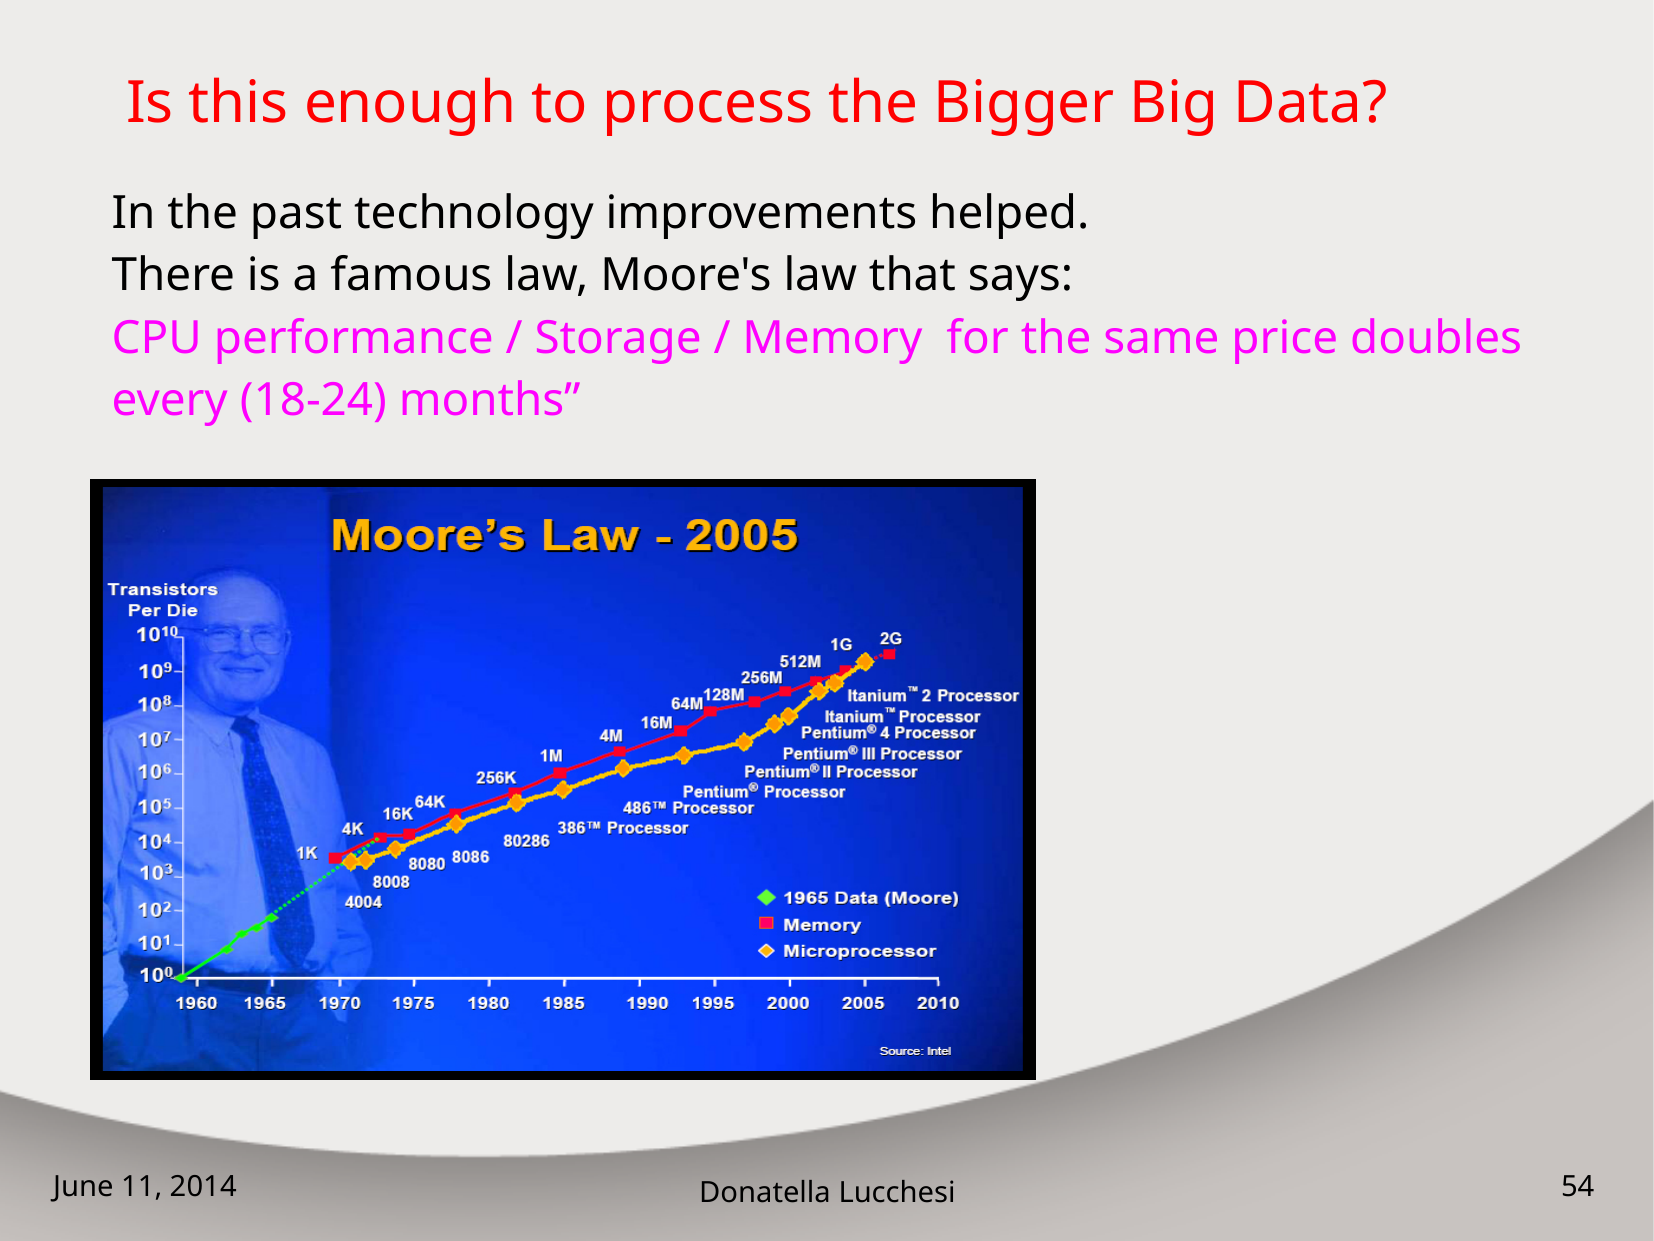

Is this enough to process the Bigger Big Data?
In the past technology improvements helped.
There is a famous law, Moore's law that says:
CPU performance / Storage / Memory for the same price doubles
every (18-24) months”
June 11, 2014
54
Donatella Lucchesi